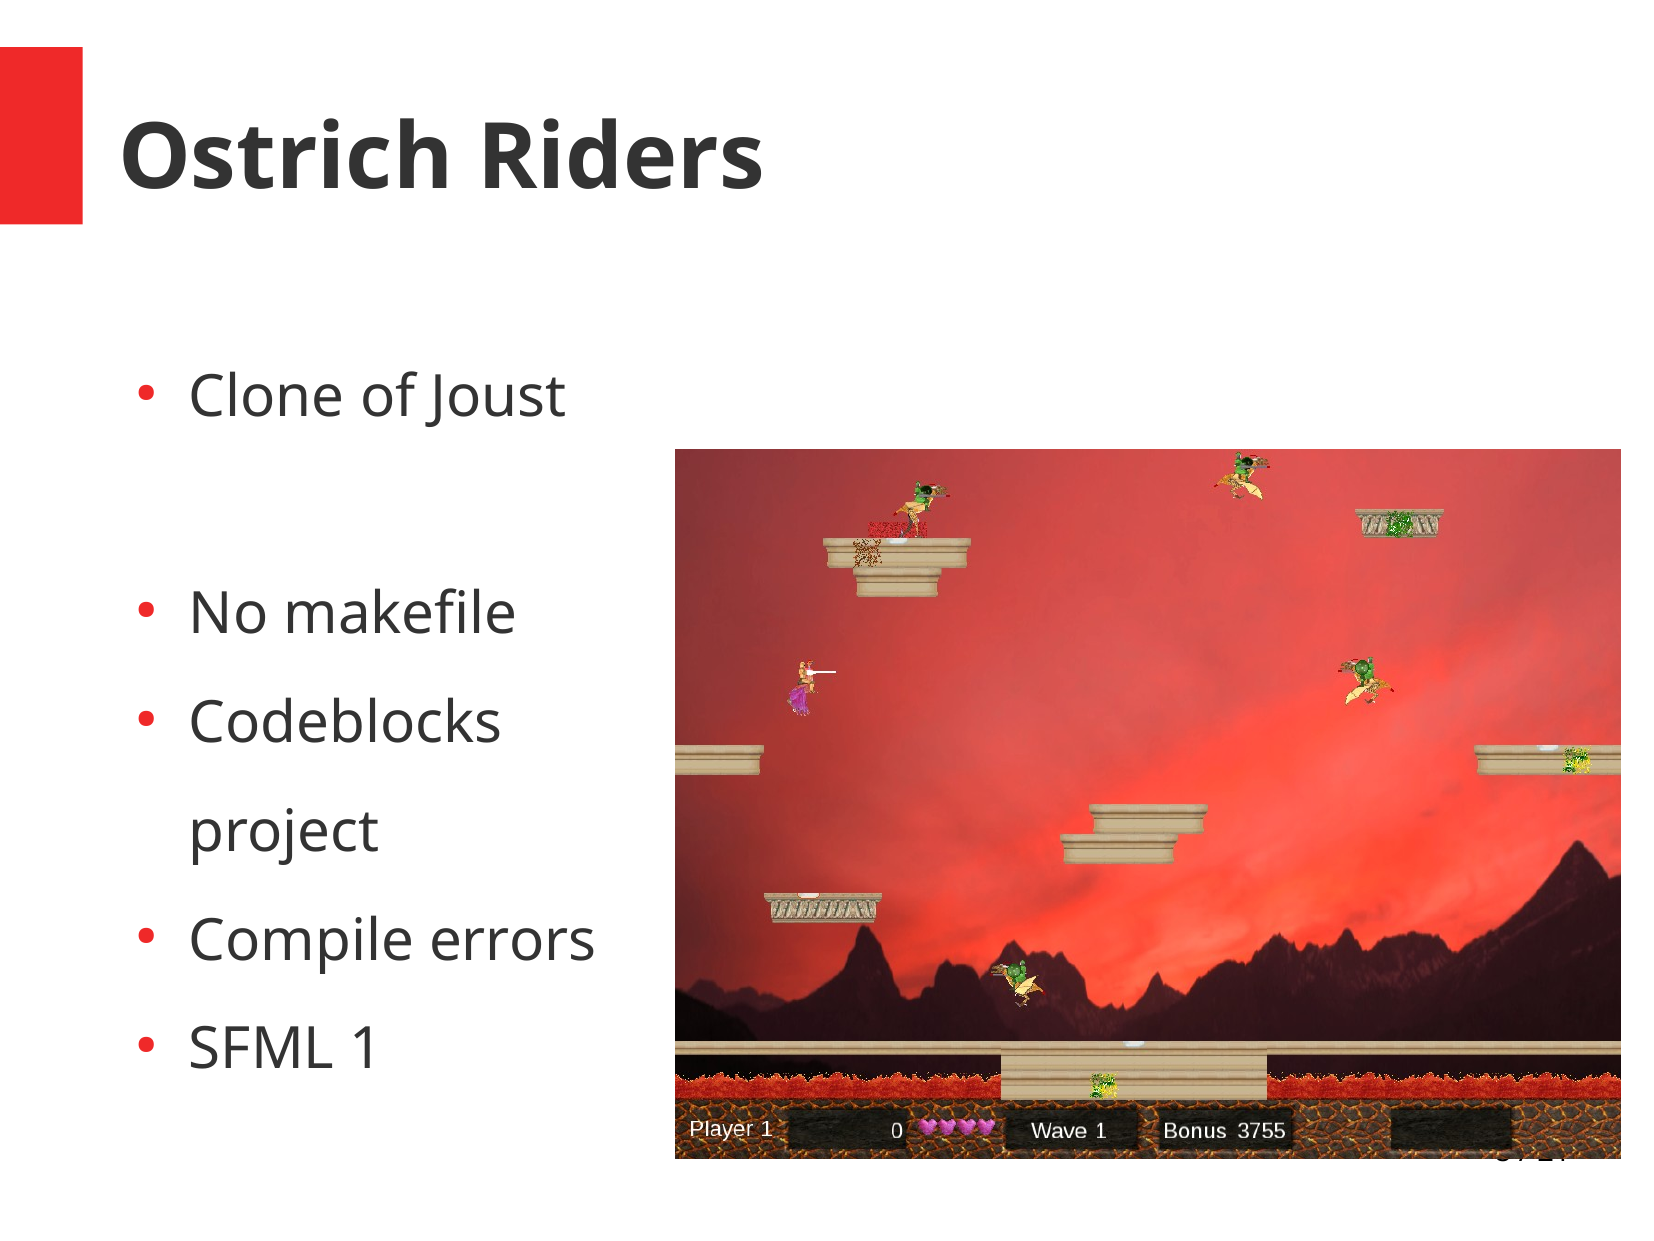

# Ostrich Riders
Clone of Joust
No makefile
Codeblocks
project
Compile errors
SFML 1
8